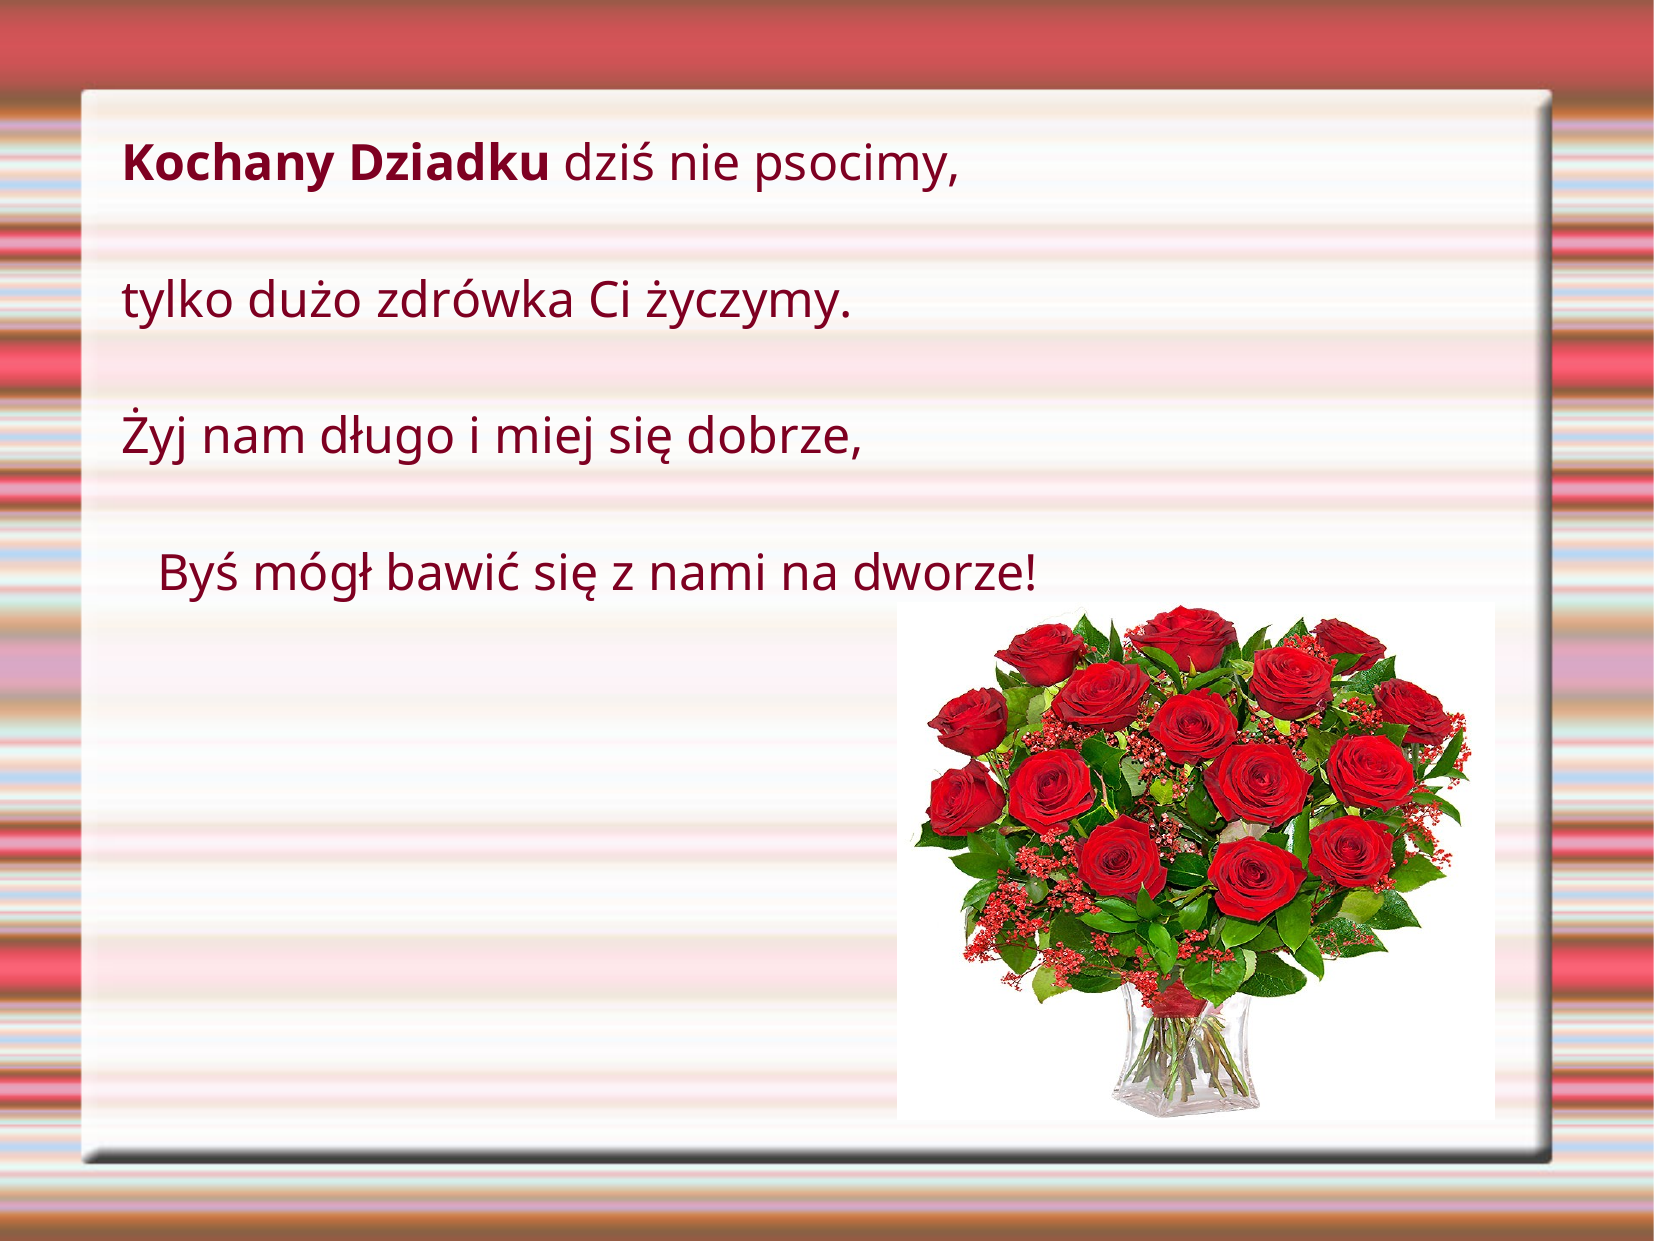

Kochany Dziadku dziś nie psocimy,
tylko dużo zdrówka Ci życzymy.
Żyj nam długo i miej się dobrze,
Byś mógł bawić się z nami na dworze!
#